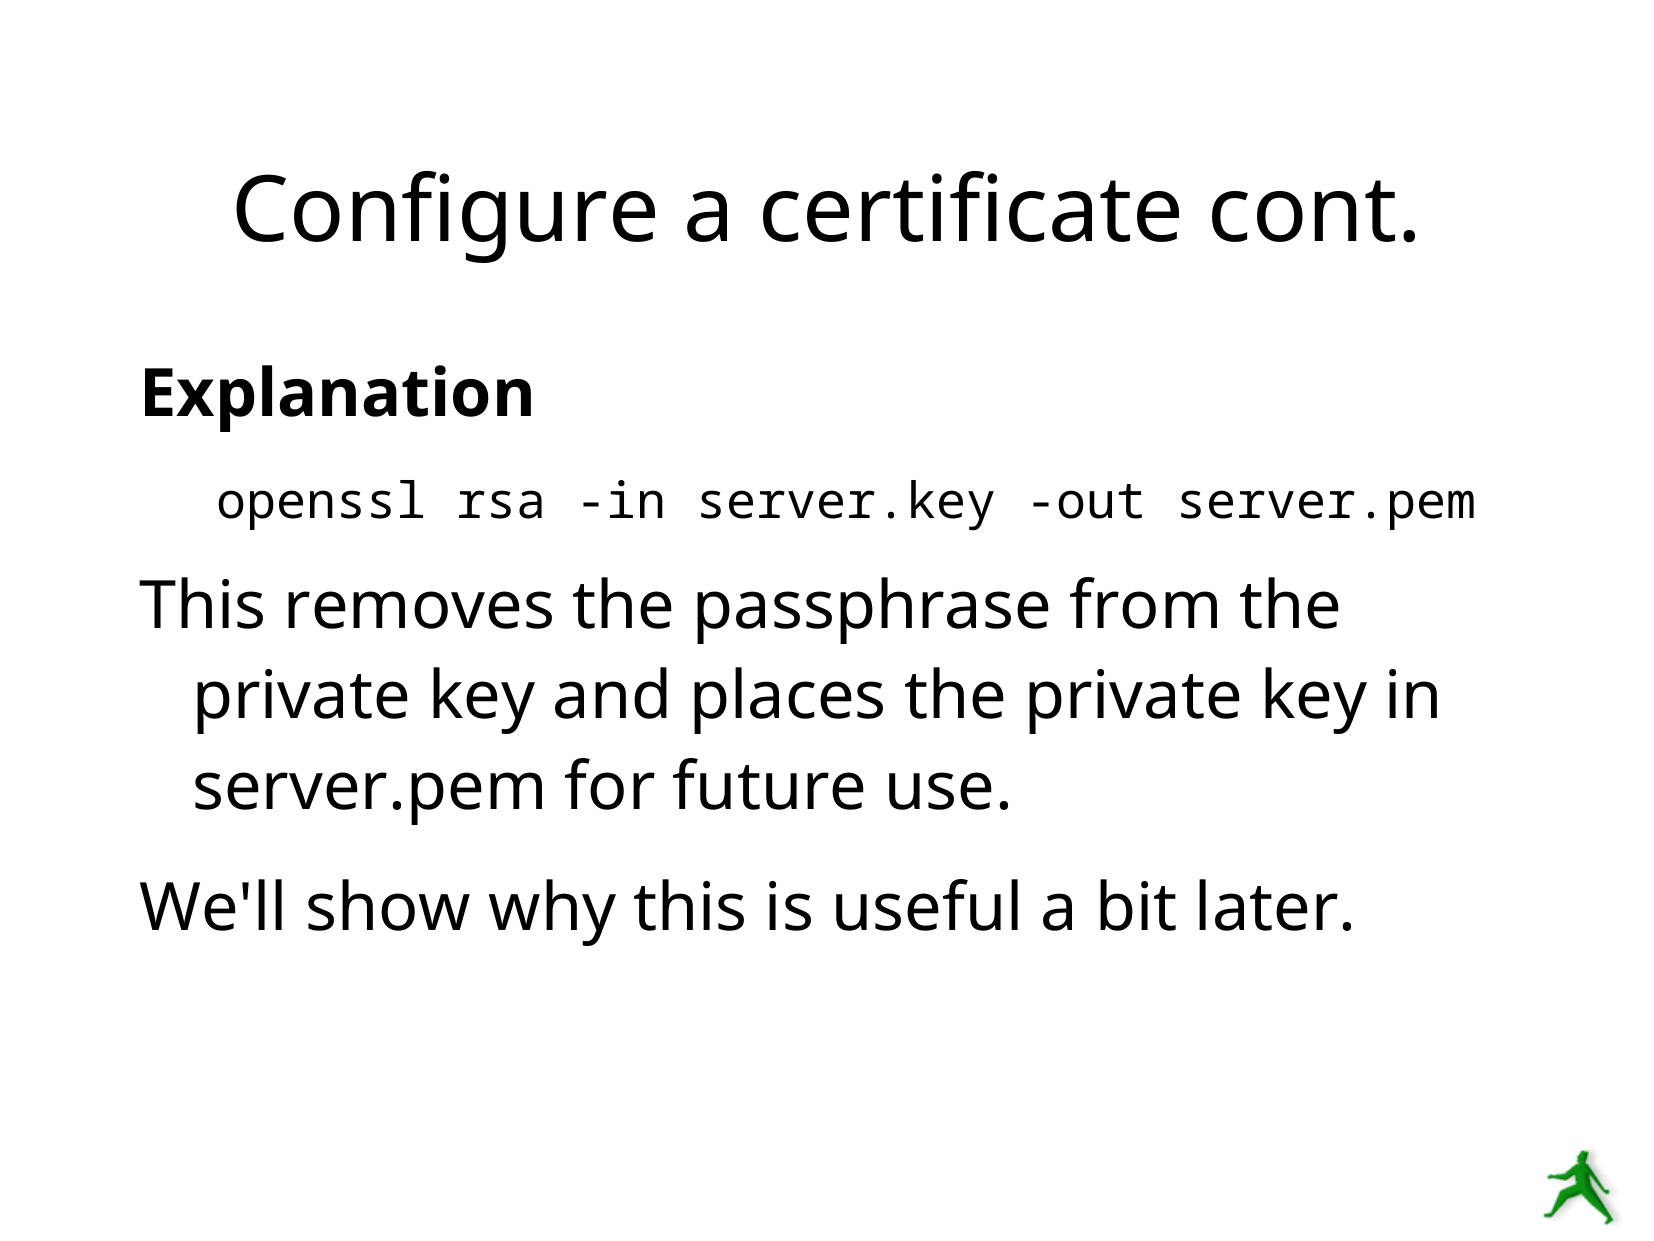

# Configure a certificate cont.
Explanation
openssl rsa -in server.key -out server.pem
This removes the passphrase from the private key and places the private key in server.pem for future use.
We'll show why this is useful a bit later.